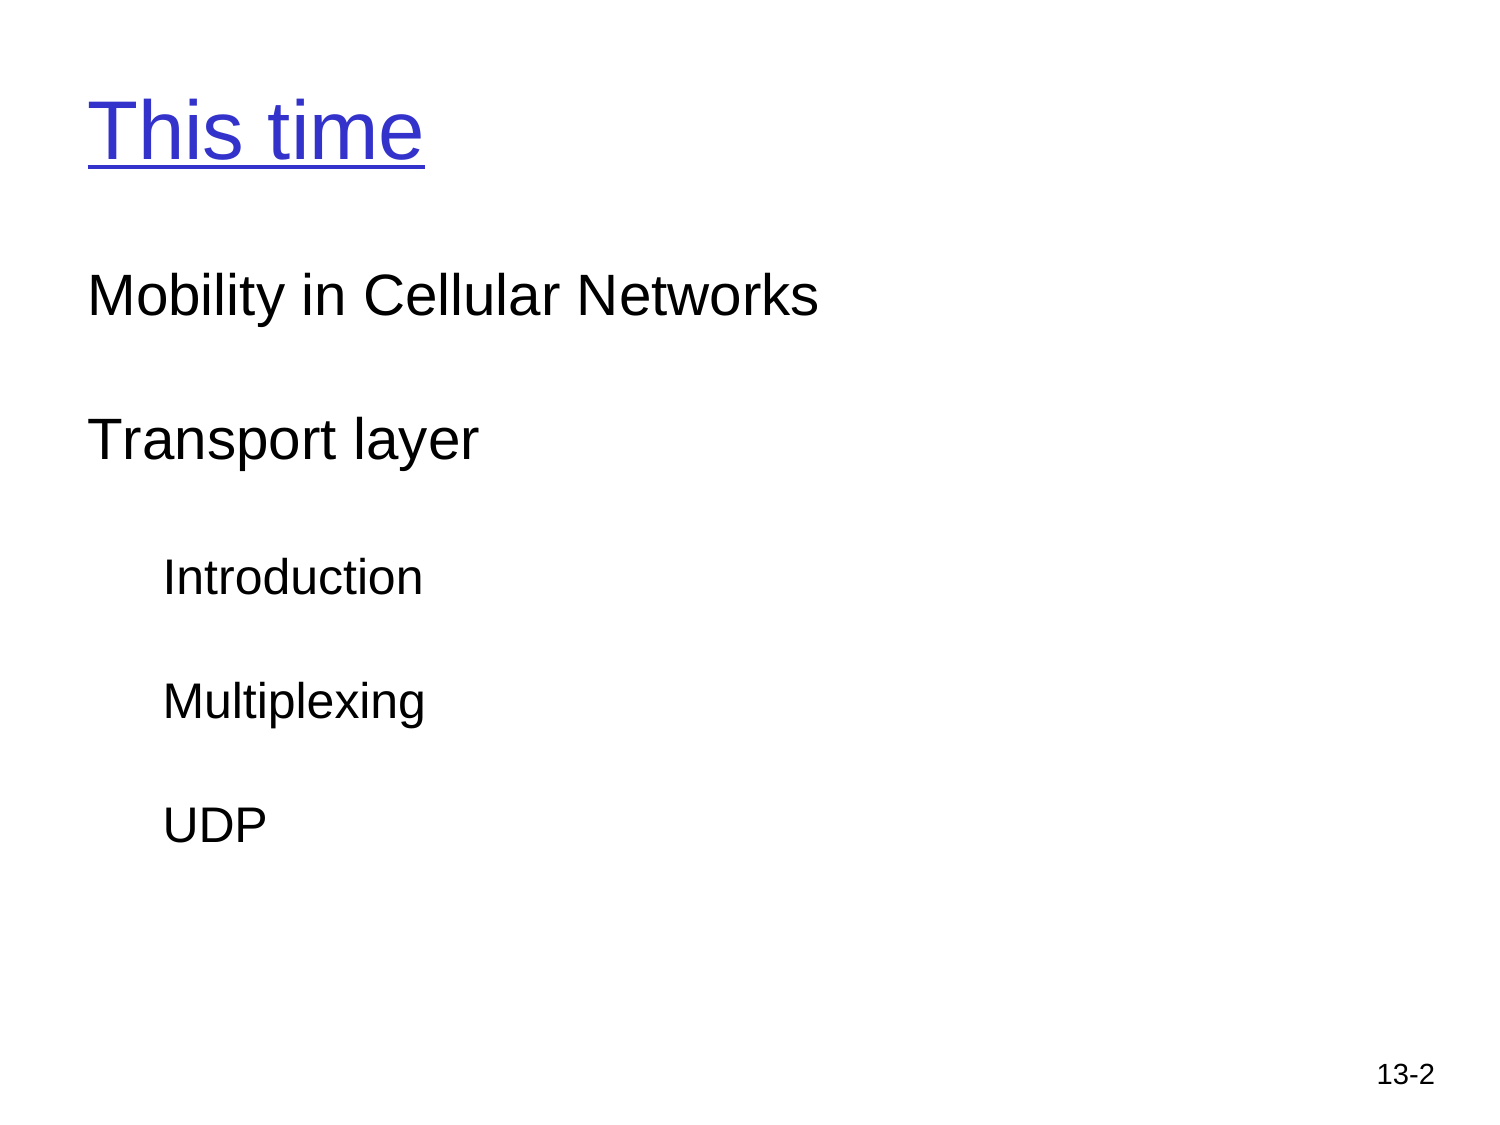

# This time
Mobility in Cellular Networks
Transport layer
Introduction
Multiplexing
UDP
2